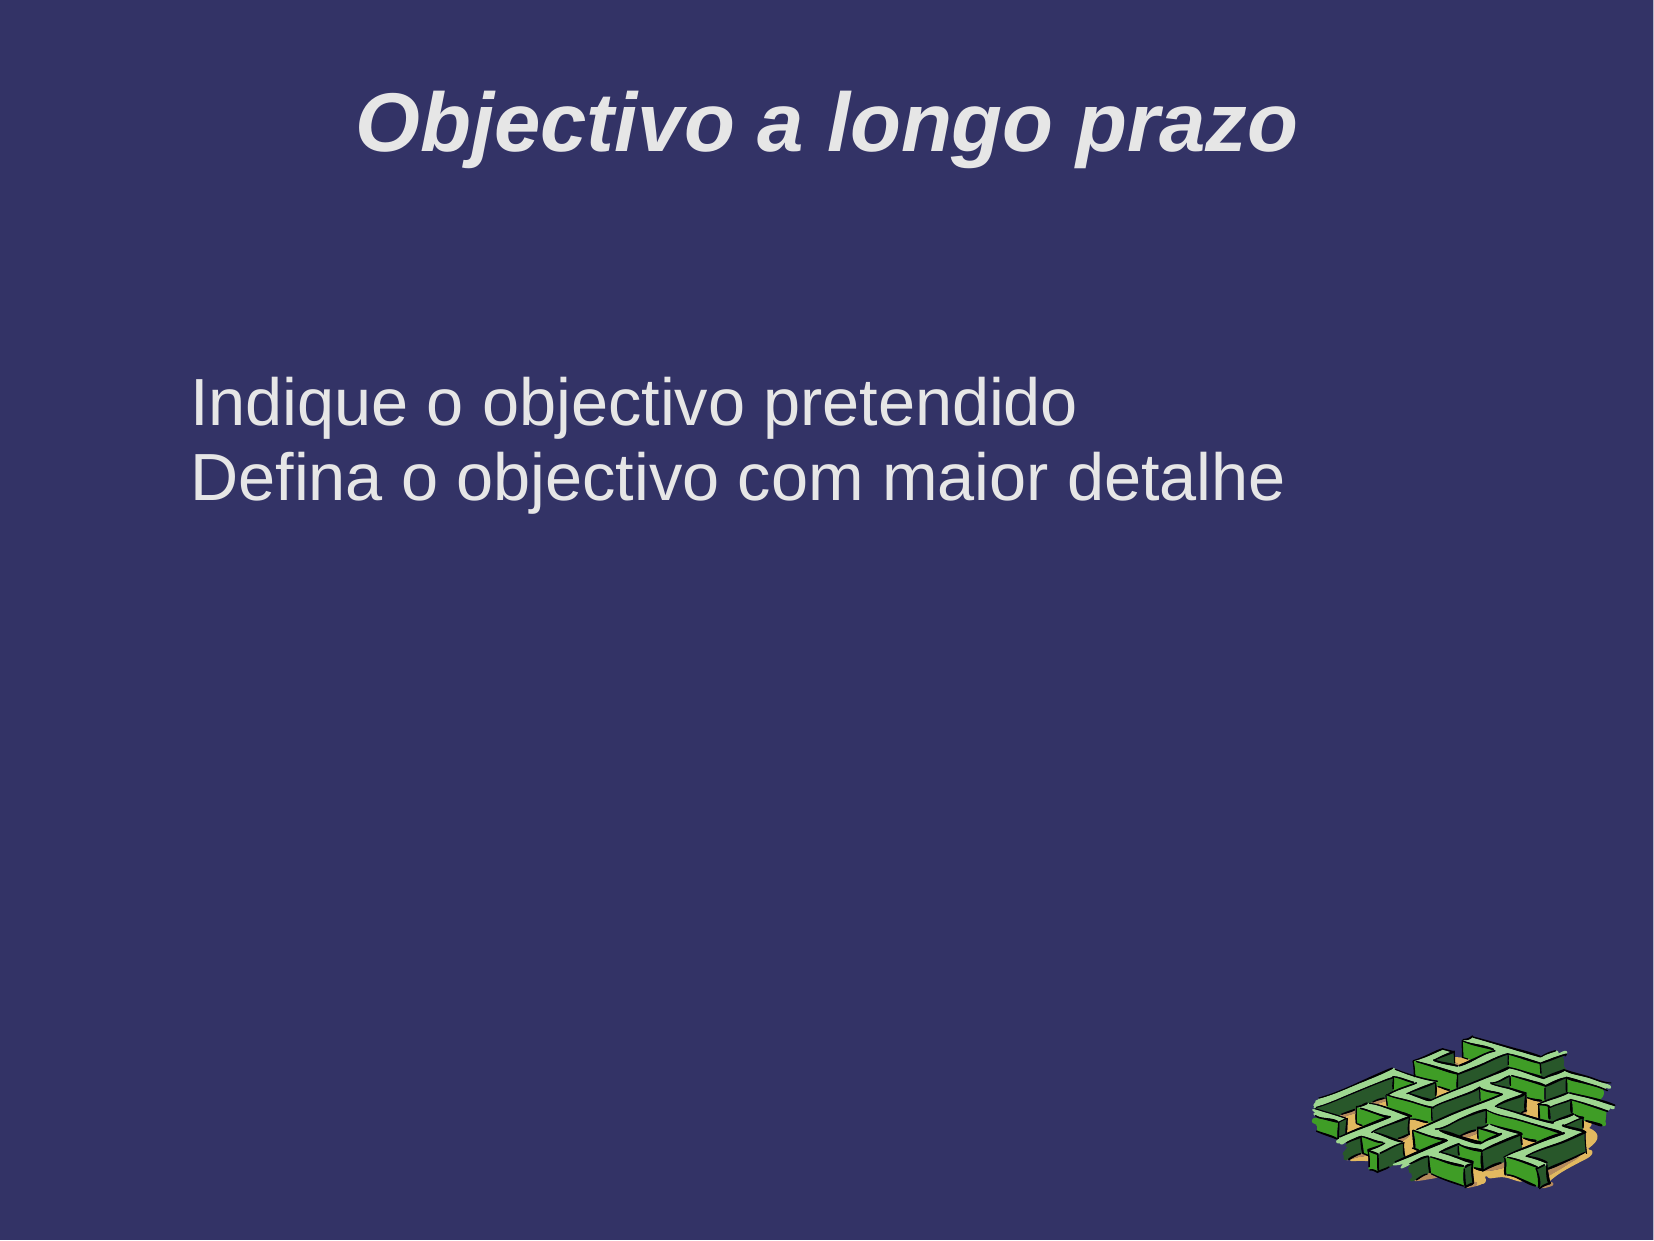

# Objectivo a longo prazo
Indique o objectivo pretendido
Defina o objectivo com maior detalhe